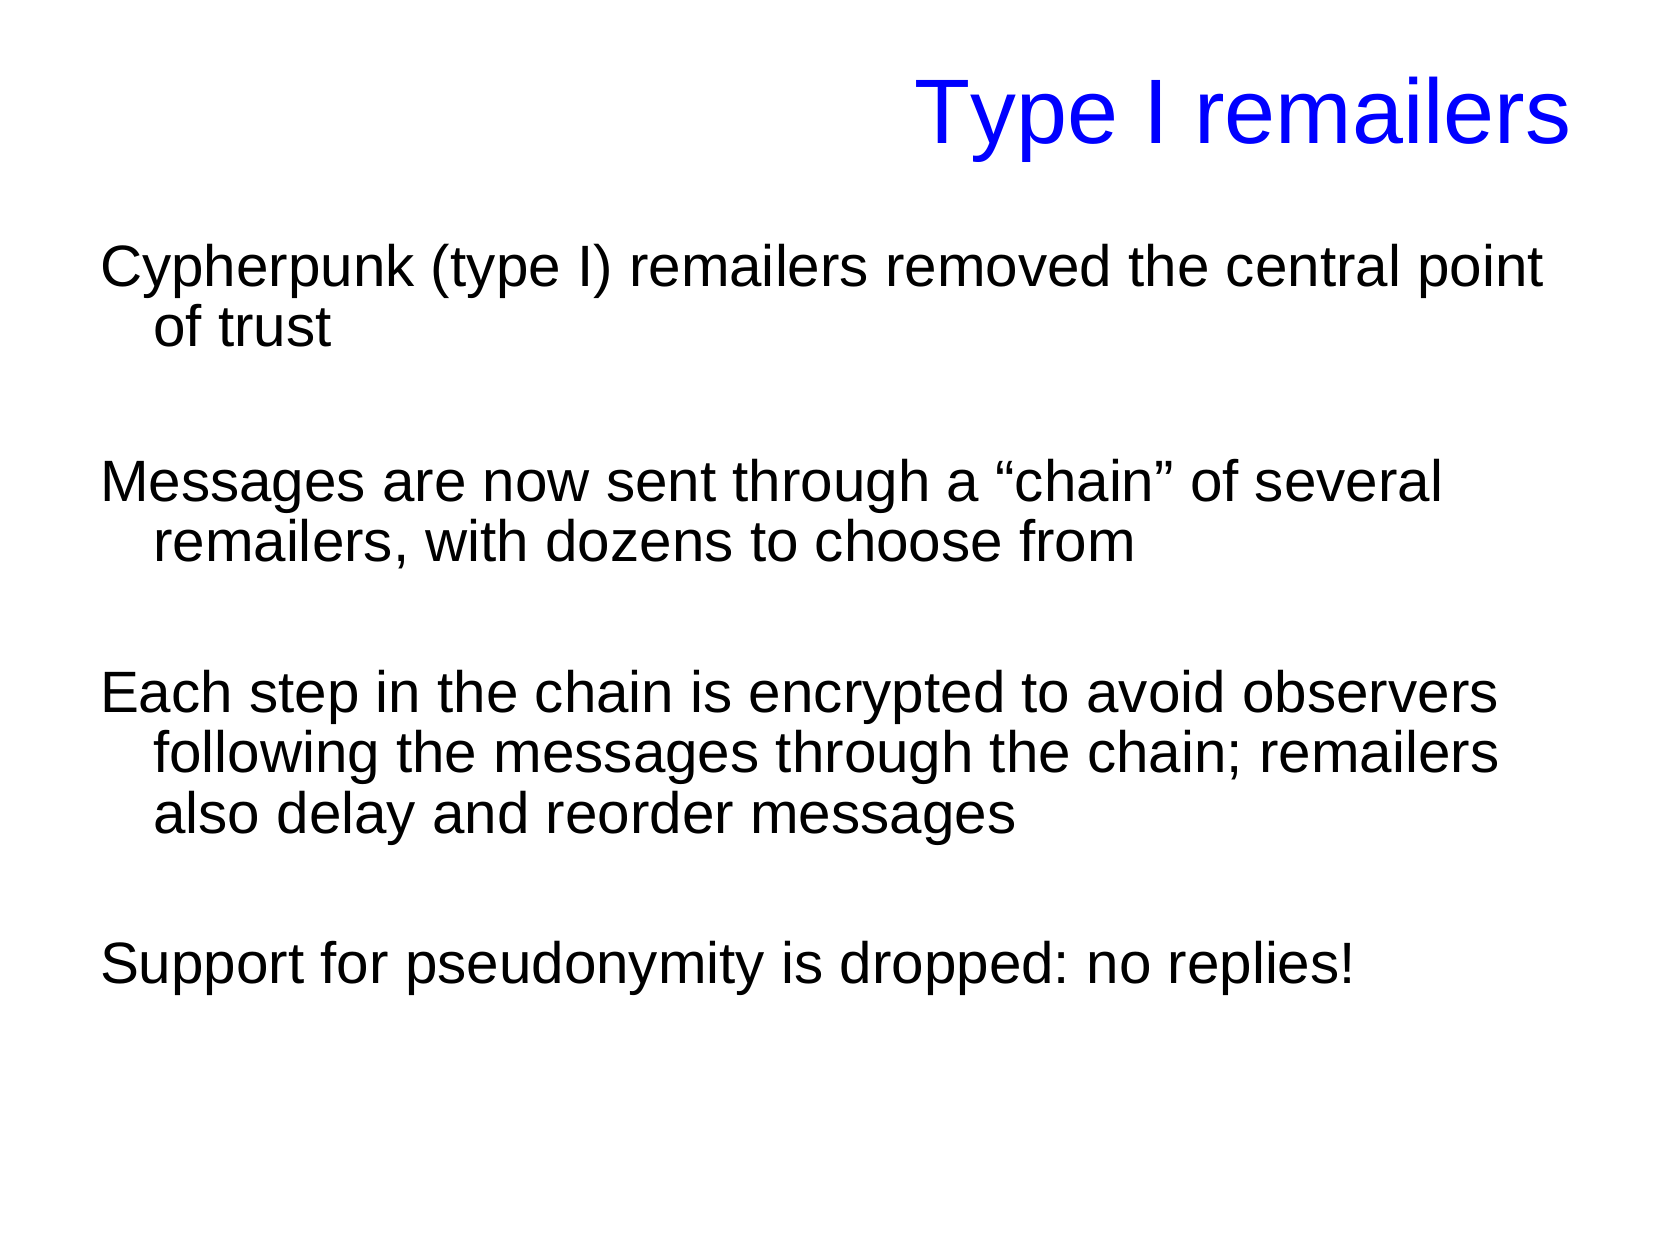

# Type I remailers
Cypherpunk (type I) remailers removed the central point of trust
Messages are now sent through a “chain” of several remailers, with dozens to choose from
Each step in the chain is encrypted to avoid observers following the messages through the chain; remailers also delay and reorder messages
Support for pseudonymity is dropped: no replies!